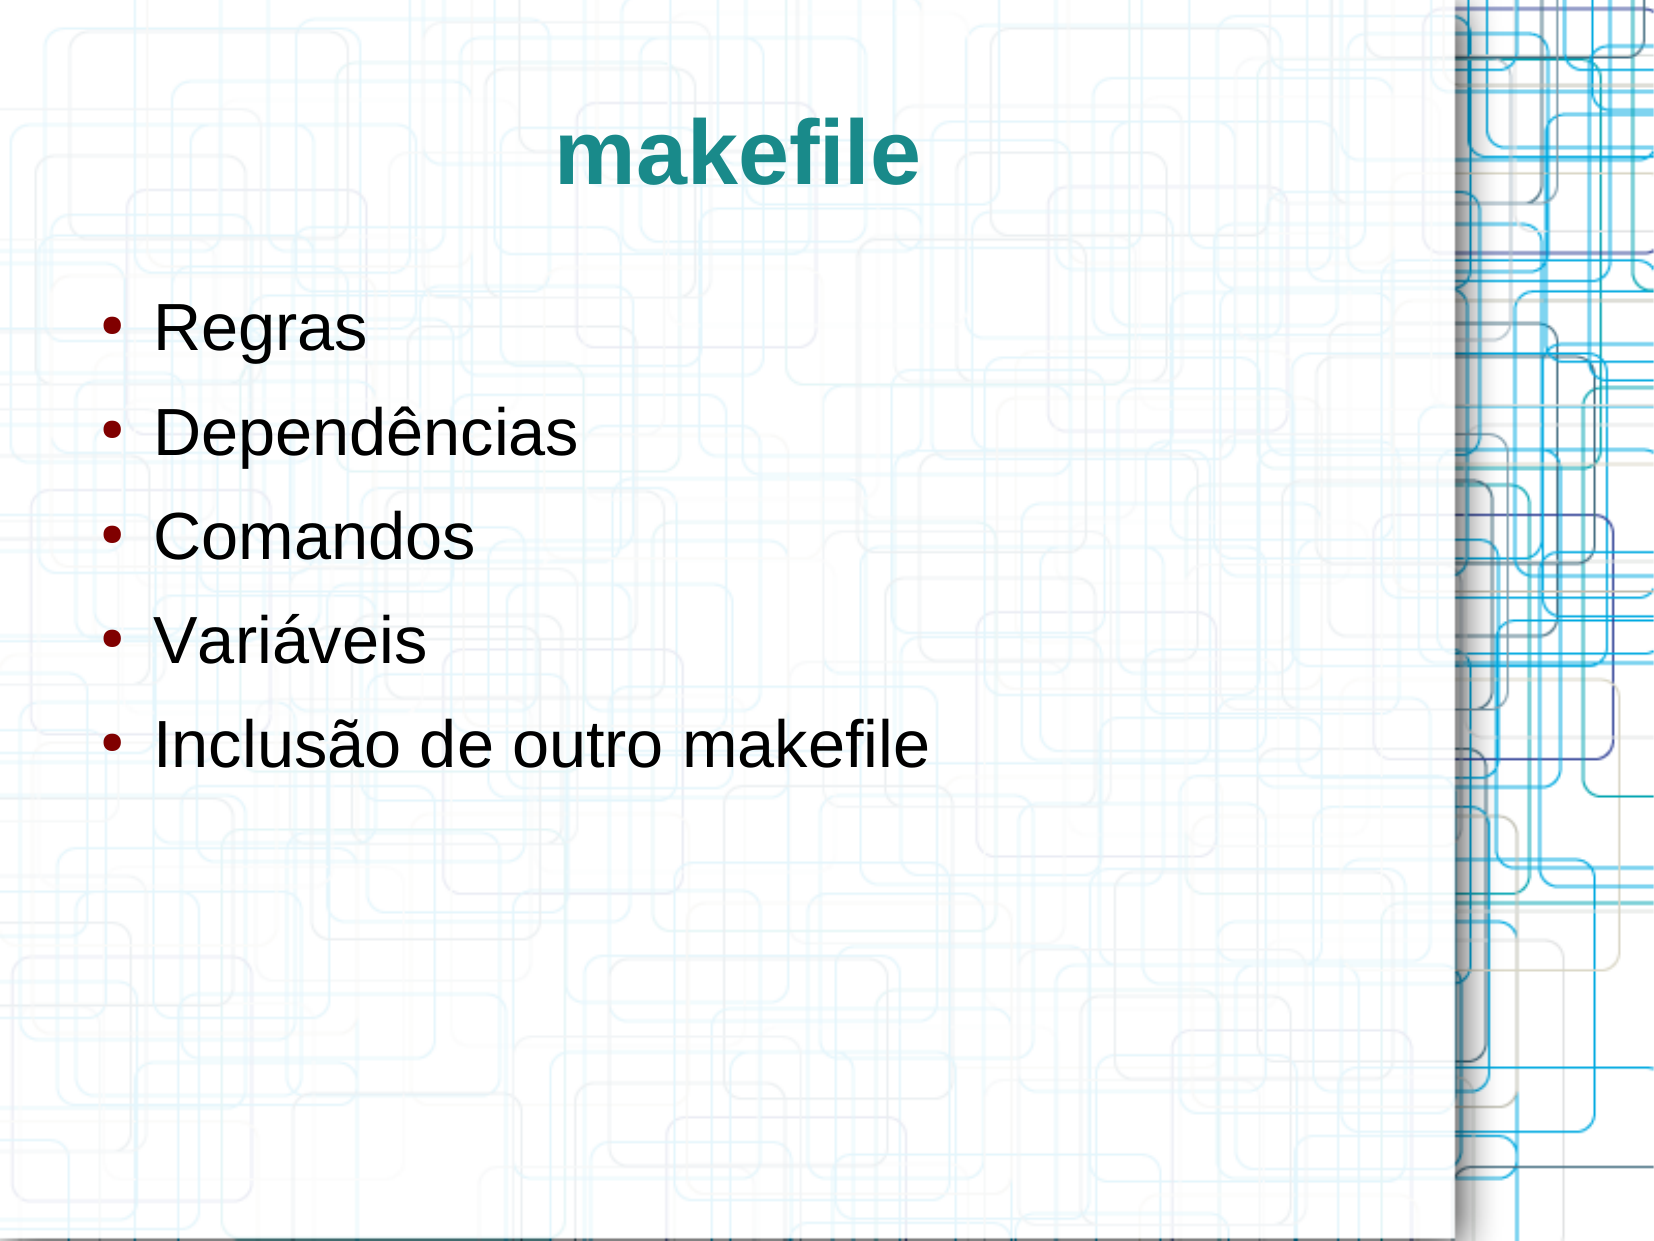

# makefile
Regras
Dependências
Comandos
Variáveis
Inclusão de outro makefile